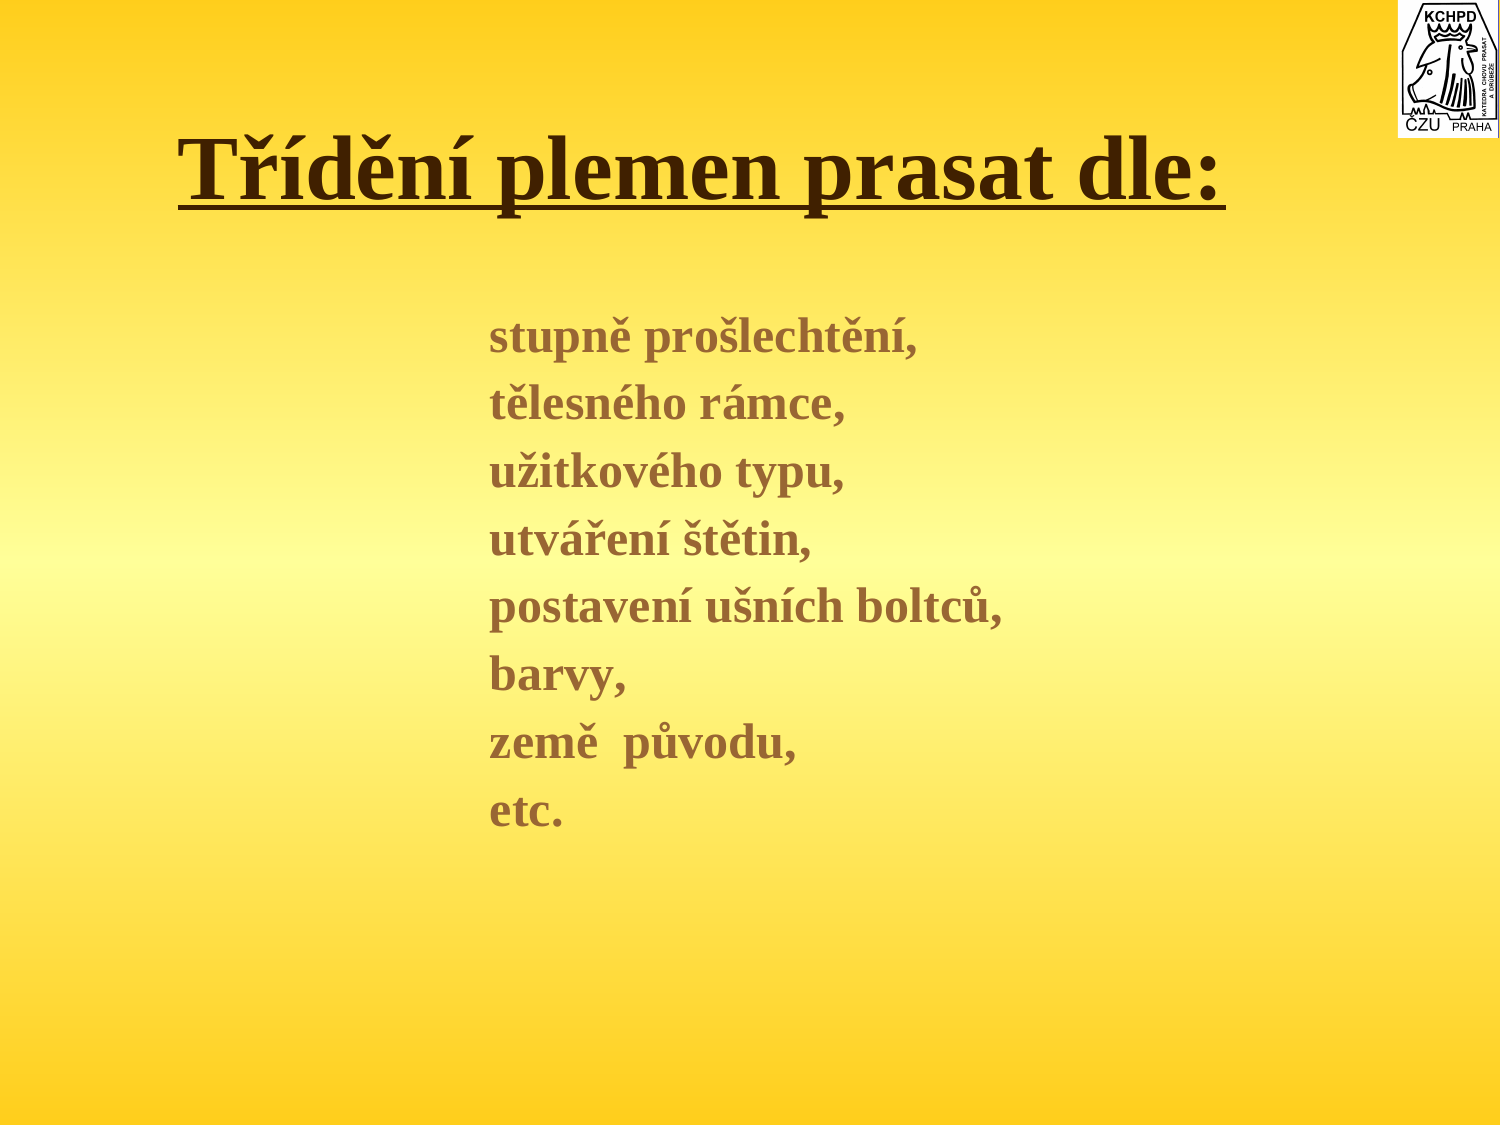

# Třídění plemen prasat dle:
stupně prošlechtění,
tělesného rámce,
užitkového typu,
utváření štětin,
postavení ušních boltců,
barvy,
země původu,
etc.